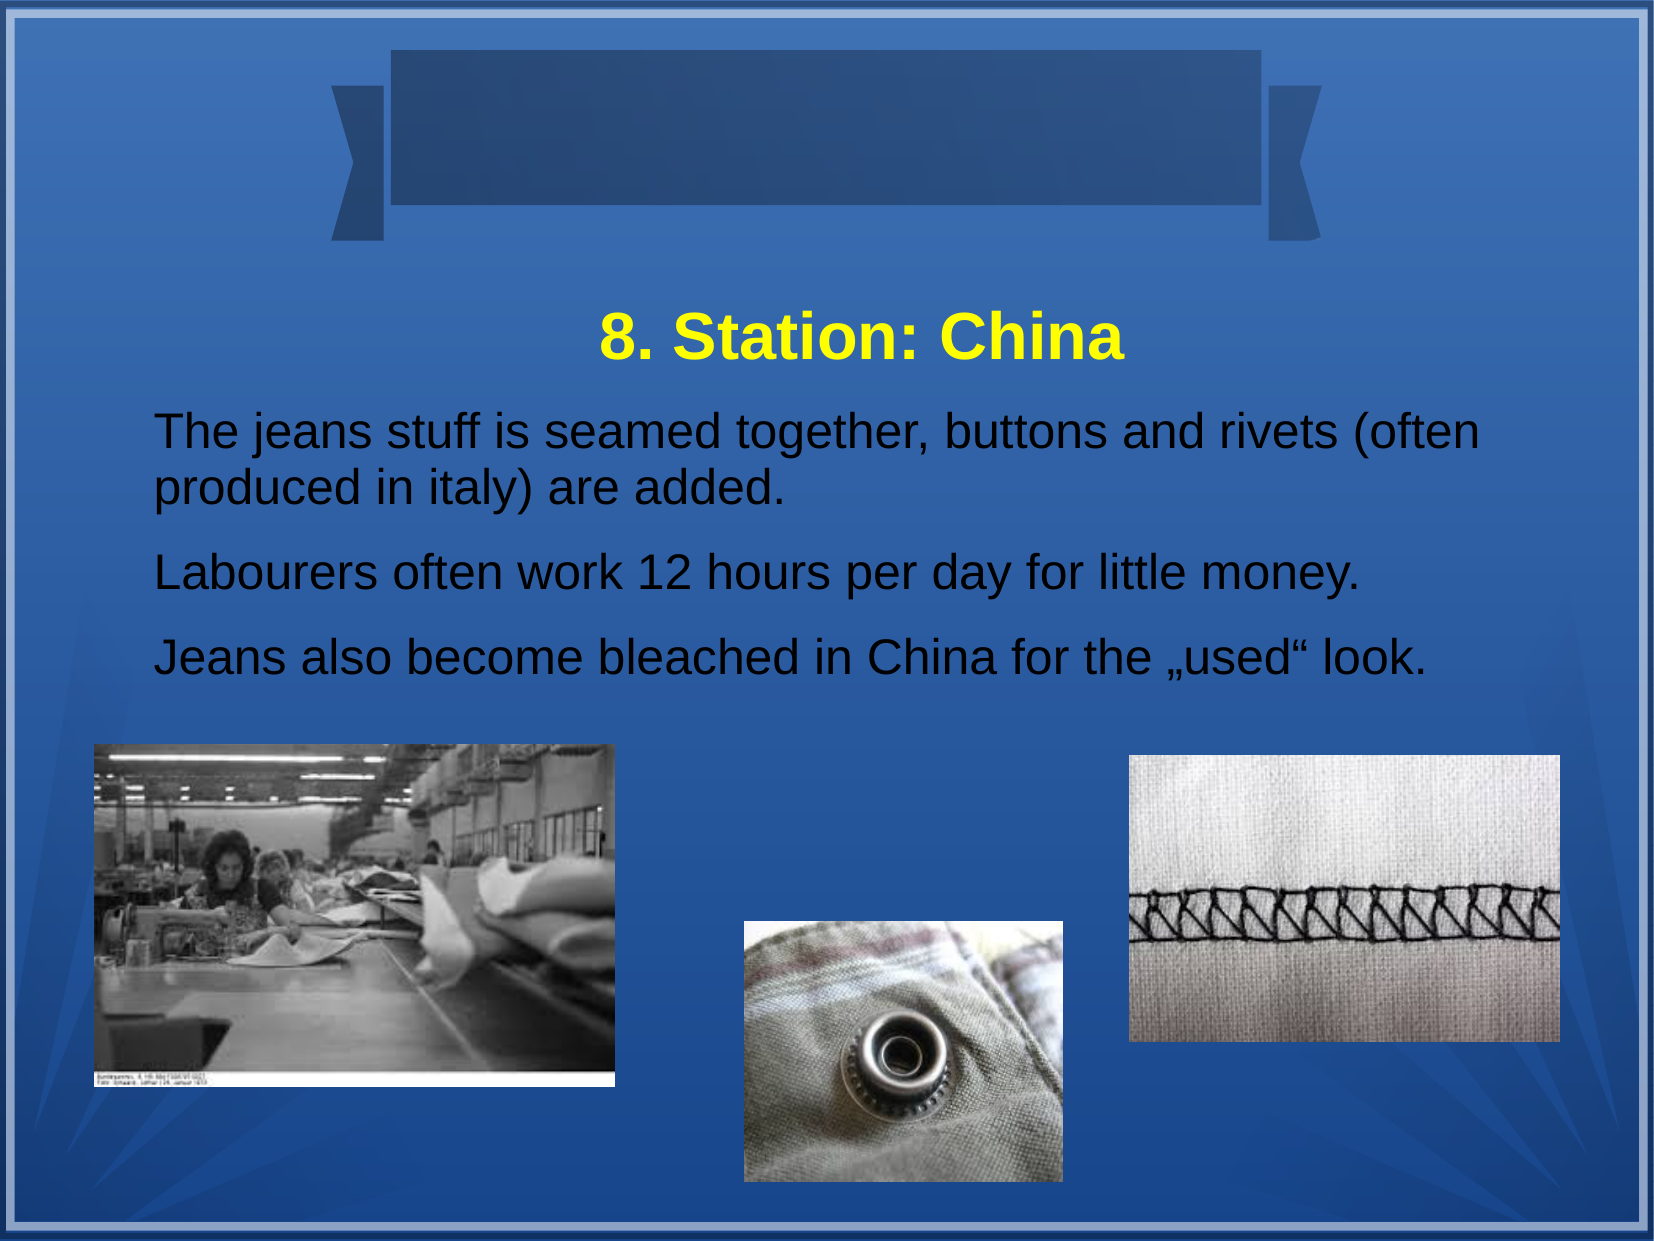

#
8. Station: China
The jeans stuff is seamed together, buttons and rivets (often produced in italy) are added.
Labourers often work 12 hours per day for little money.
Jeans also become bleached in China for the „used“ look.